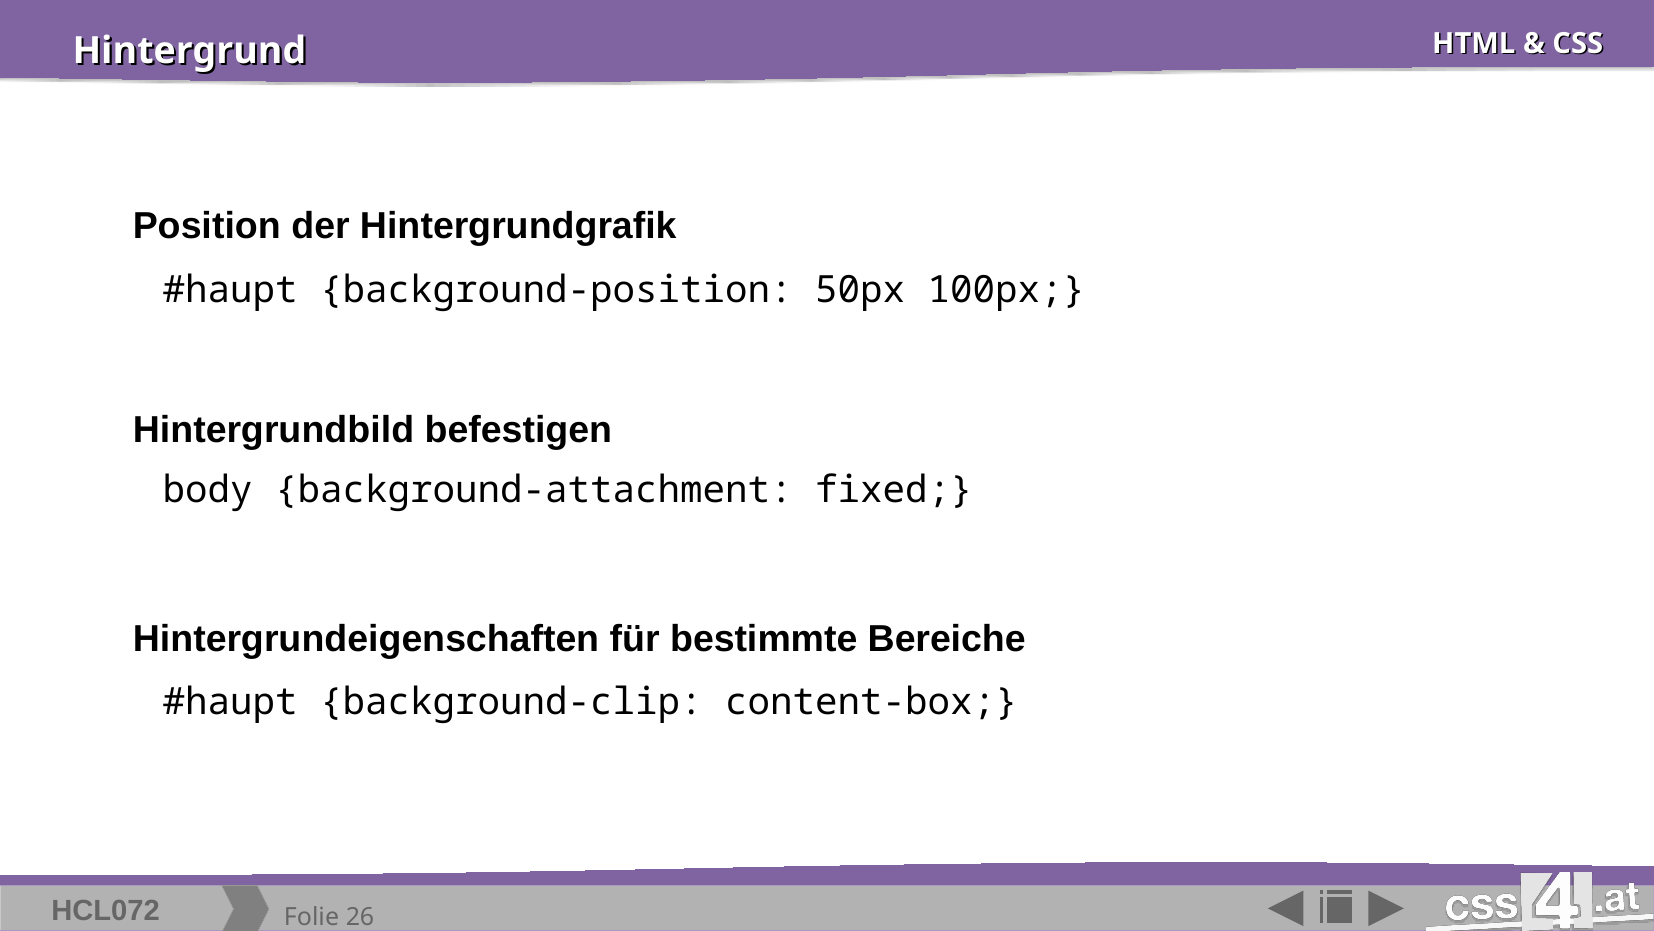

HTML & CSS
Hintergrund
Position der Hintergrundgrafik
#haupt {background-position: 50px 100px;}
Hintergrundbild befestigen
body {background-attachment: fixed;}
Hintergrundeigenschaften für bestimmte Bereiche
#haupt {background-clip: content-box;}
HCL072
Folie